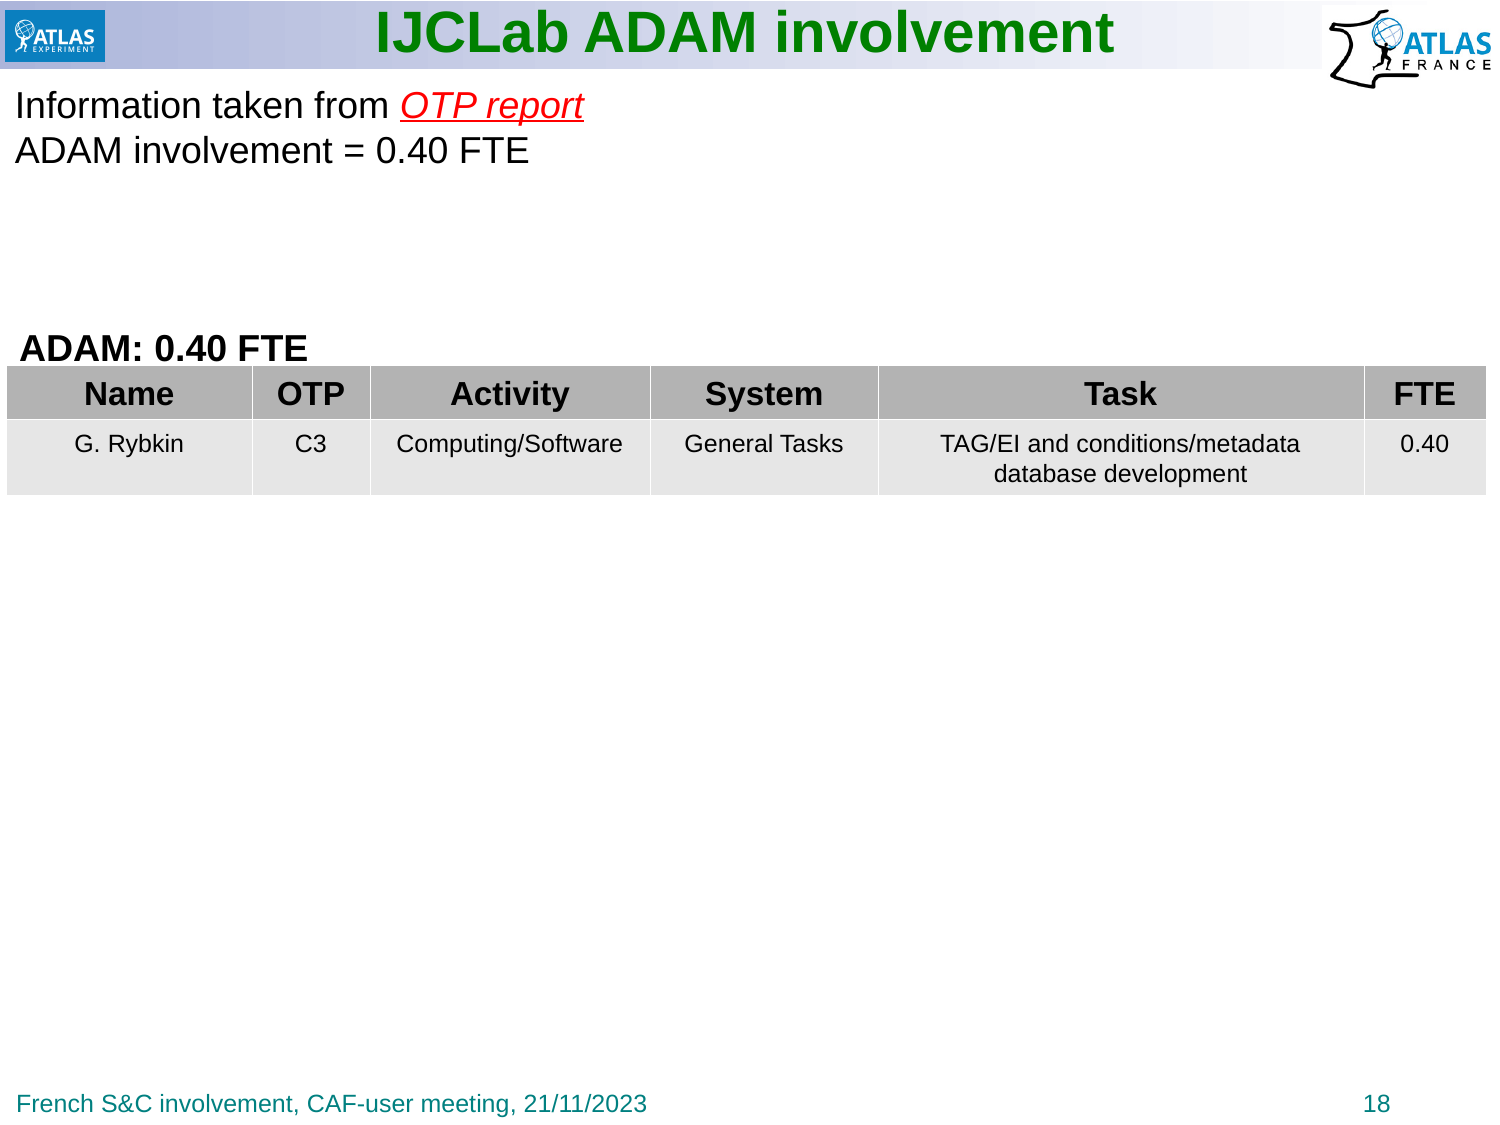

IJCLab ADAM involvement
Information taken from OTP report
ADAM involvement = 0.40 FTE
ADAM: 0.40 FTE
| Name | OTP | Activity | System | Task | FTE |
| --- | --- | --- | --- | --- | --- |
| G. Rybkin | C3 | Computing/Software | General Tasks | TAG/EI and conditions/metadata database development | 0.40 |